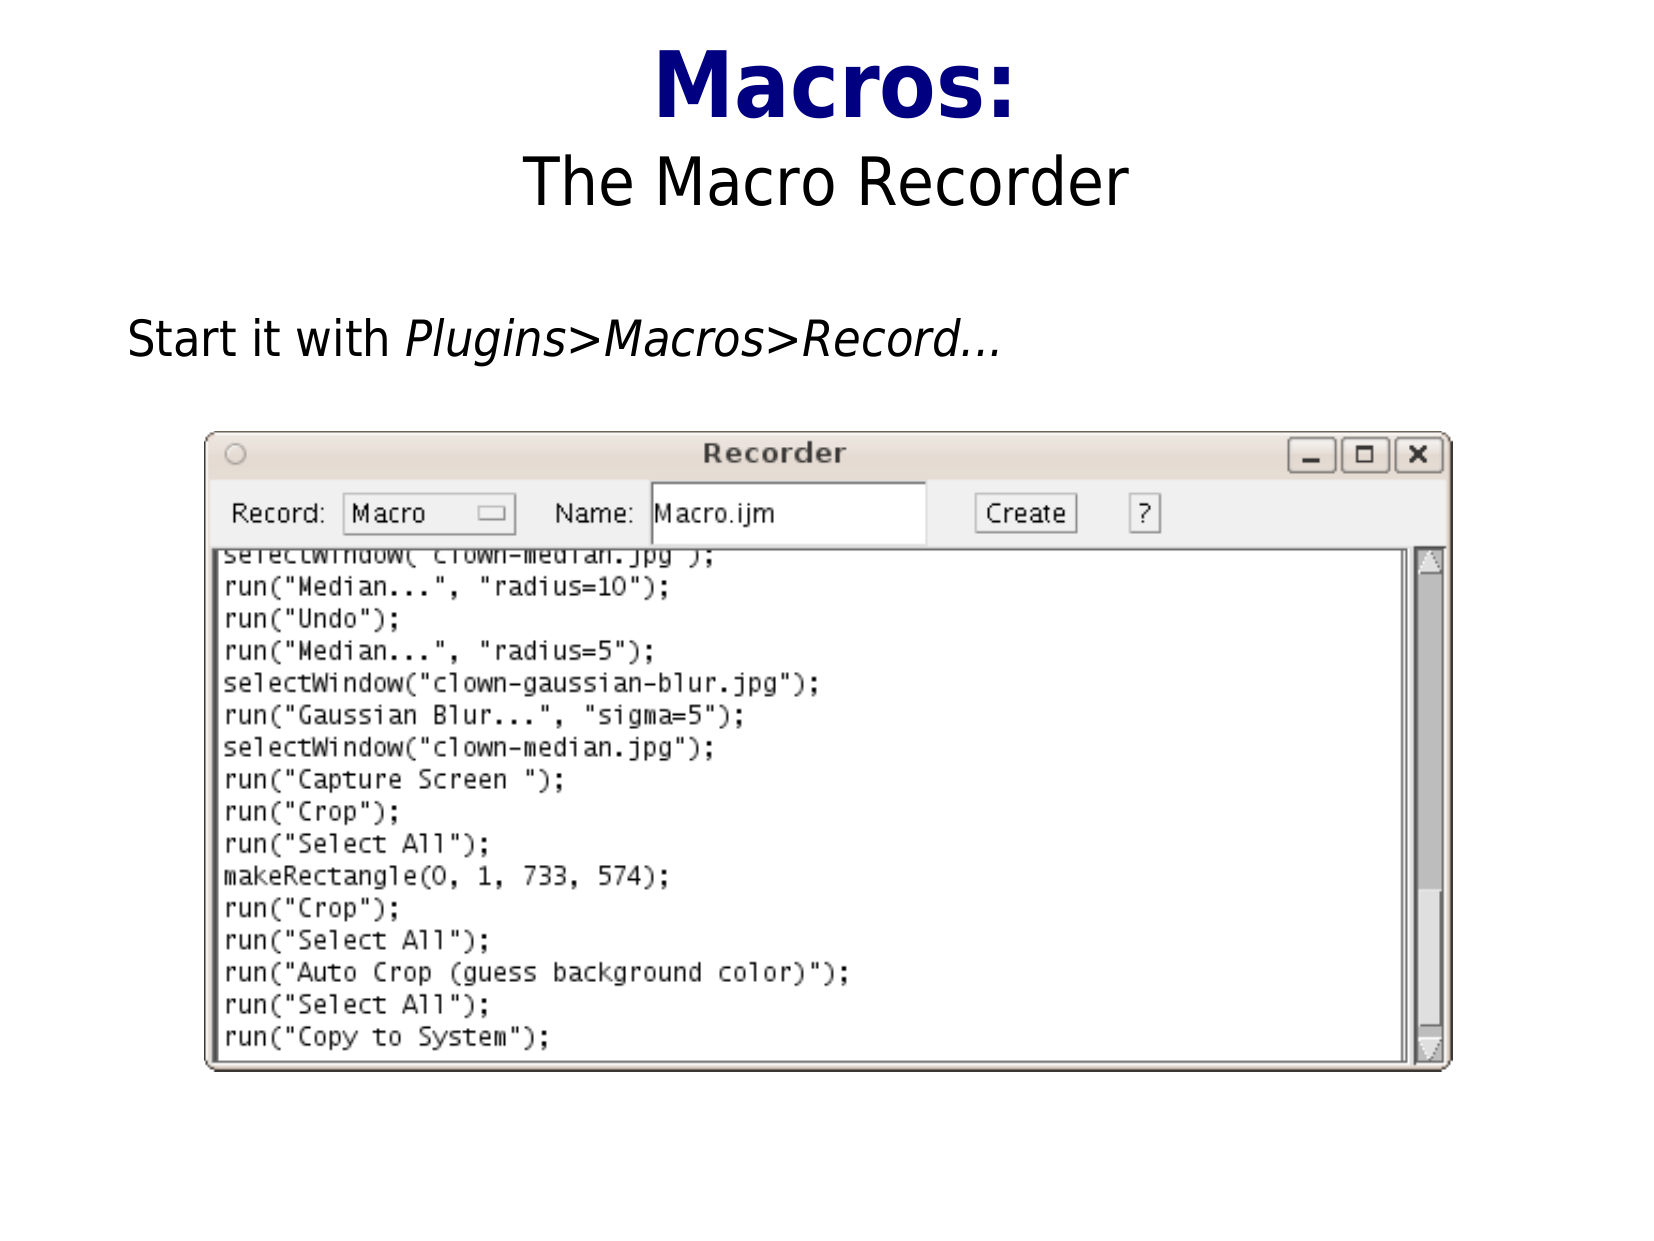

Macros:
# The Macro Recorder
Start it with Plugins>Macros>Record...